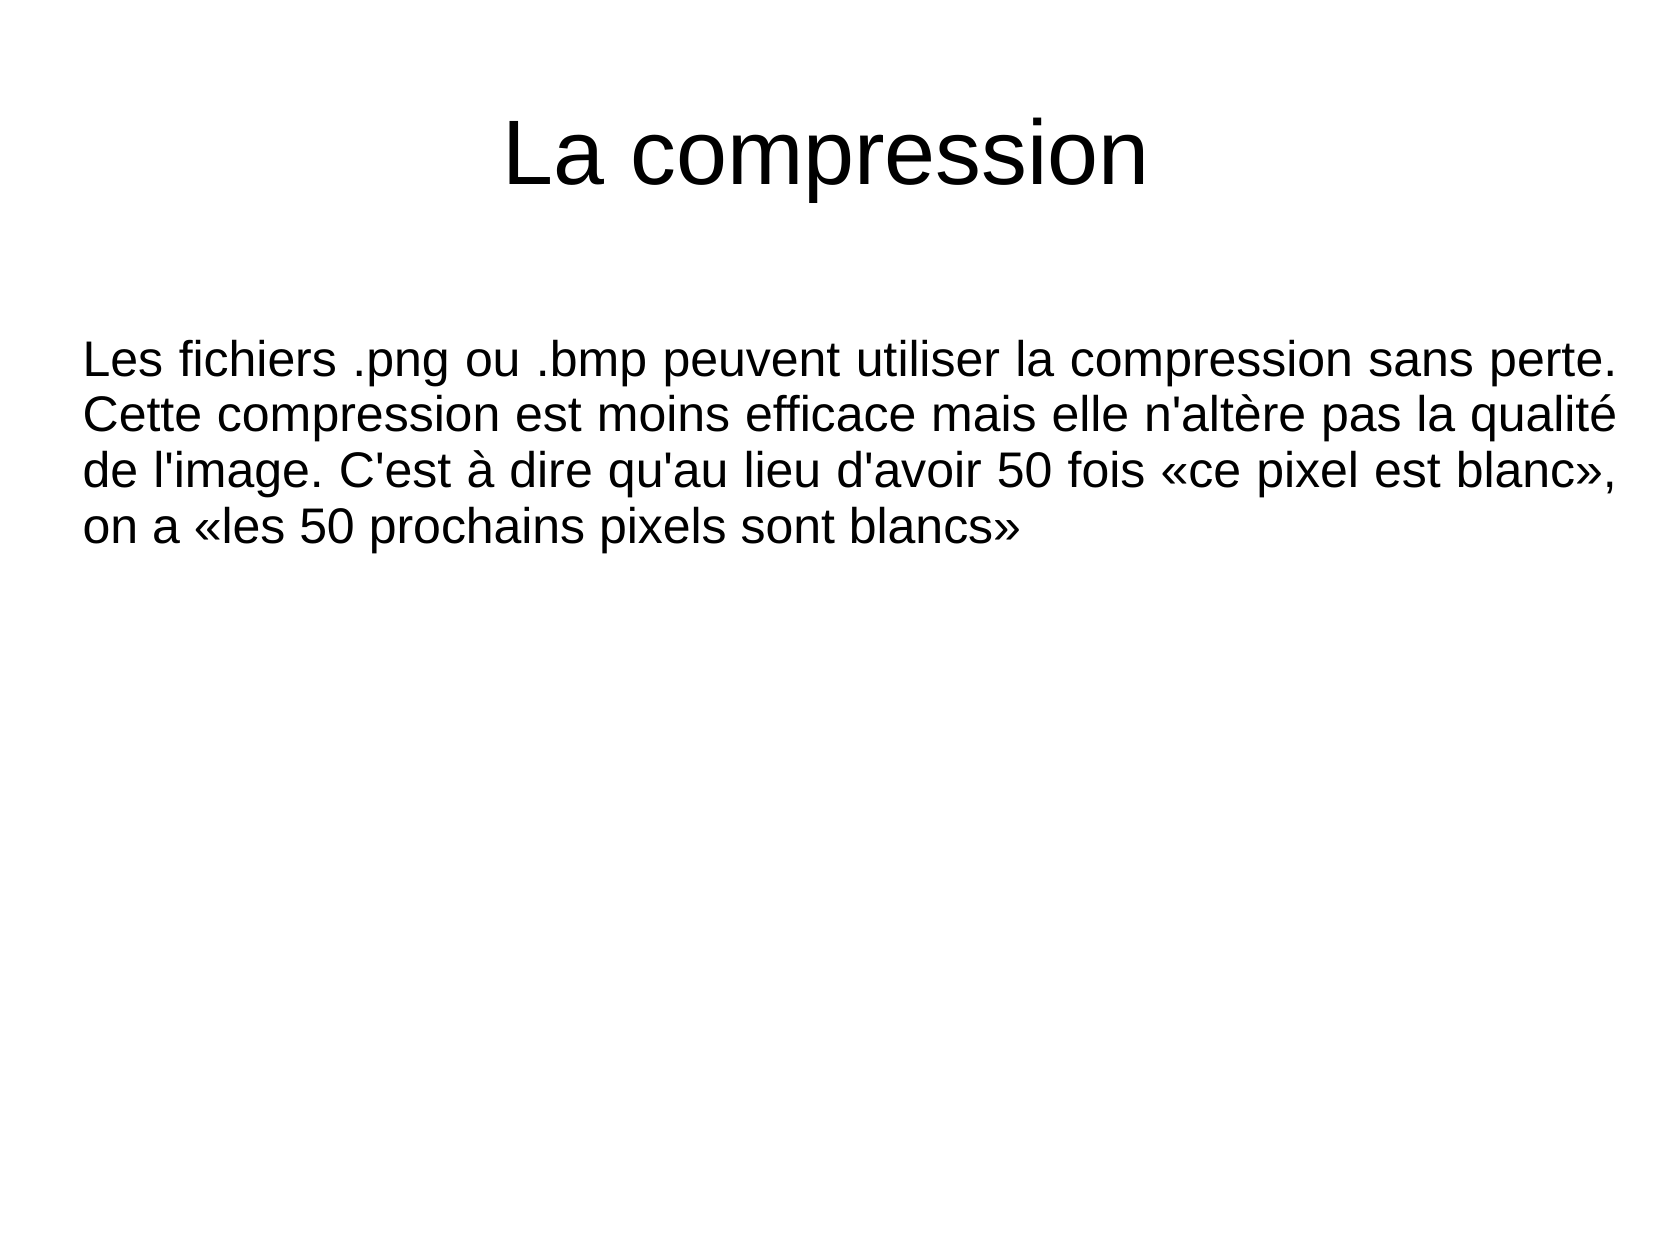

# La compression
Les fichiers .png ou .bmp peuvent utiliser la compression sans perte. Cette compression est moins efficace mais elle n'altère pas la qualité de l'image. C'est à dire qu'au lieu d'avoir 50 fois «ce pixel est blanc», on a «les 50 prochains pixels sont blancs»